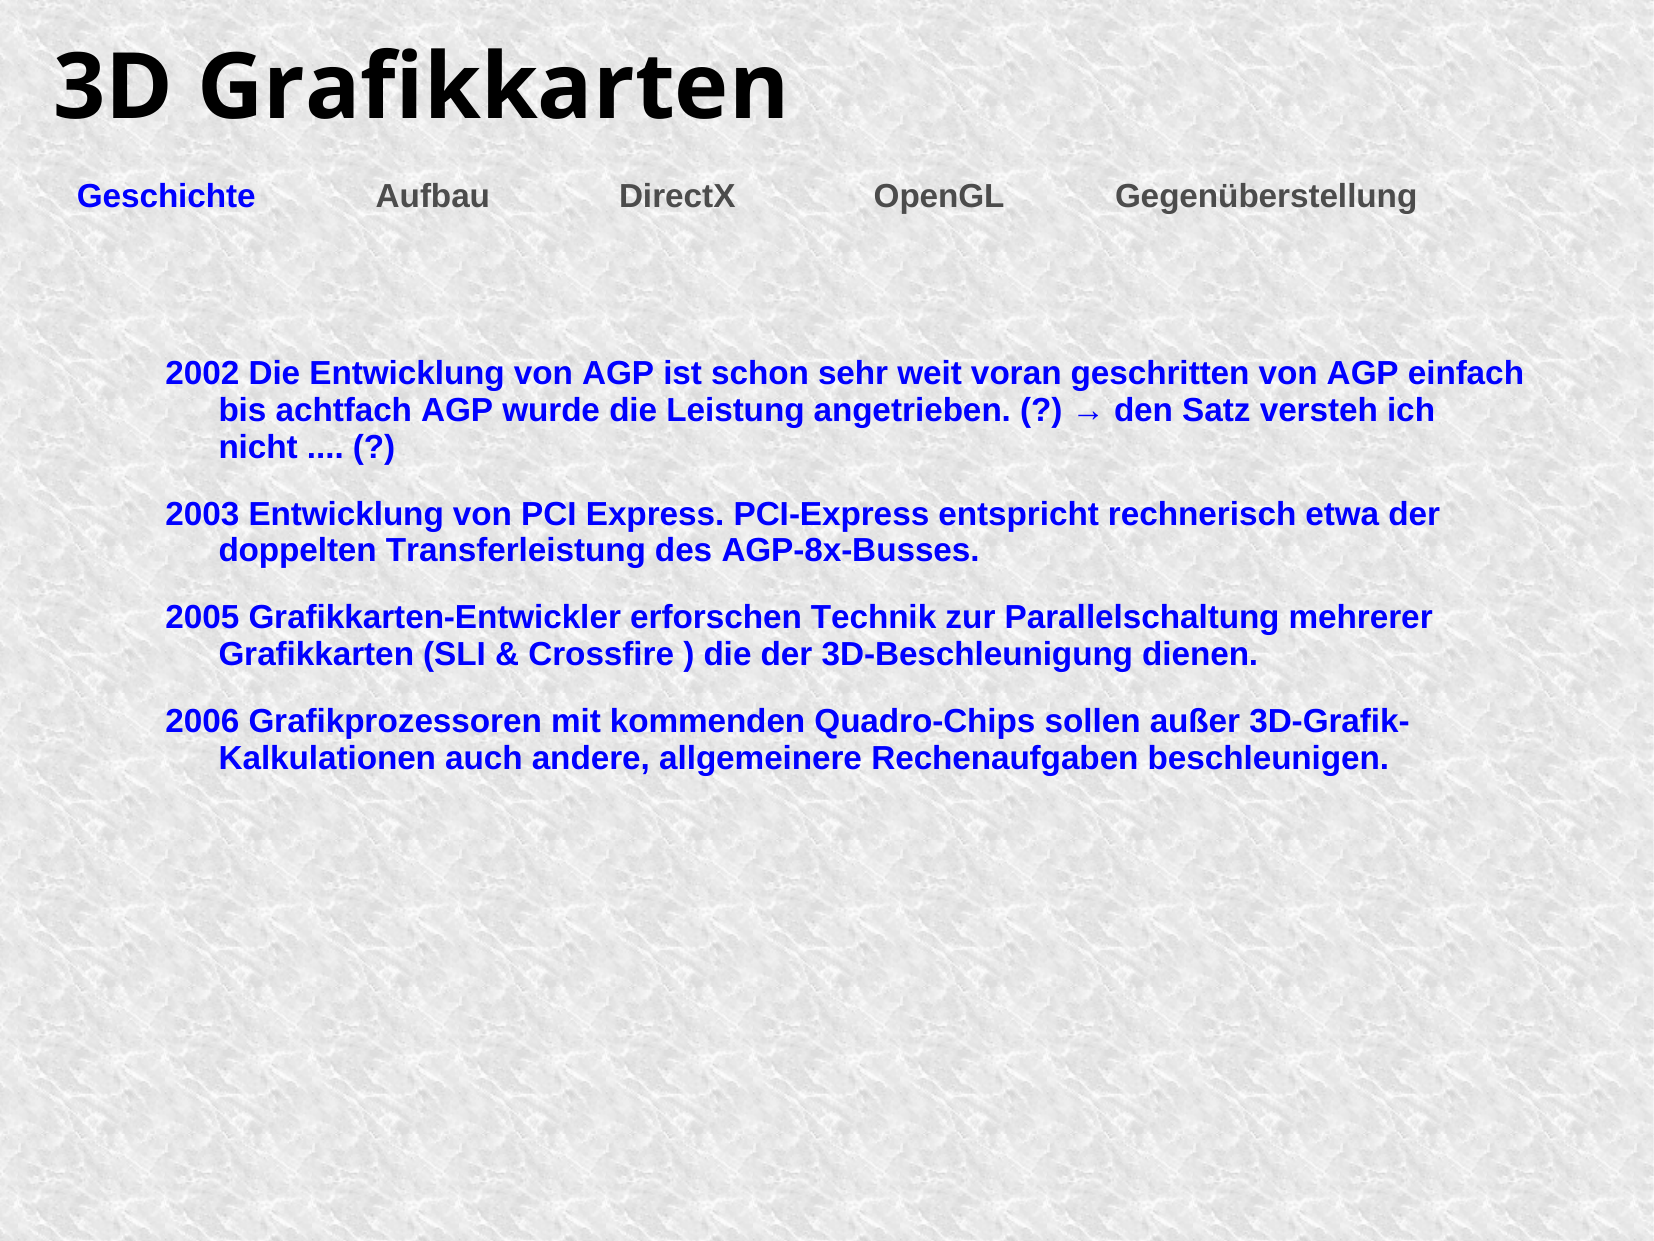

# 3D Grafikkarten
Geschichte Aufbau DirectX OpenGL Gegenüberstellung
2002 Die Entwicklung von AGP ist schon sehr weit voran geschritten von AGP einfach bis achtfach AGP wurde die Leistung angetrieben. (?) → den Satz versteh ich nicht .... (?)
2003 Entwicklung von PCI Express. PCI-Express entspricht rechnerisch etwa der doppelten Transferleistung des AGP-8x-Busses.
2005 Grafikkarten-Entwickler erforschen Technik zur Parallelschaltung mehrerer Grafikkarten (SLI & Crossfire ) die der 3D-Beschleunigung dienen.
2006 Grafikprozessoren mit kommenden Quadro-Chips sollen außer 3D-Grafik-Kalkulationen auch andere, allgemeinere Rechenaufgaben beschleunigen.